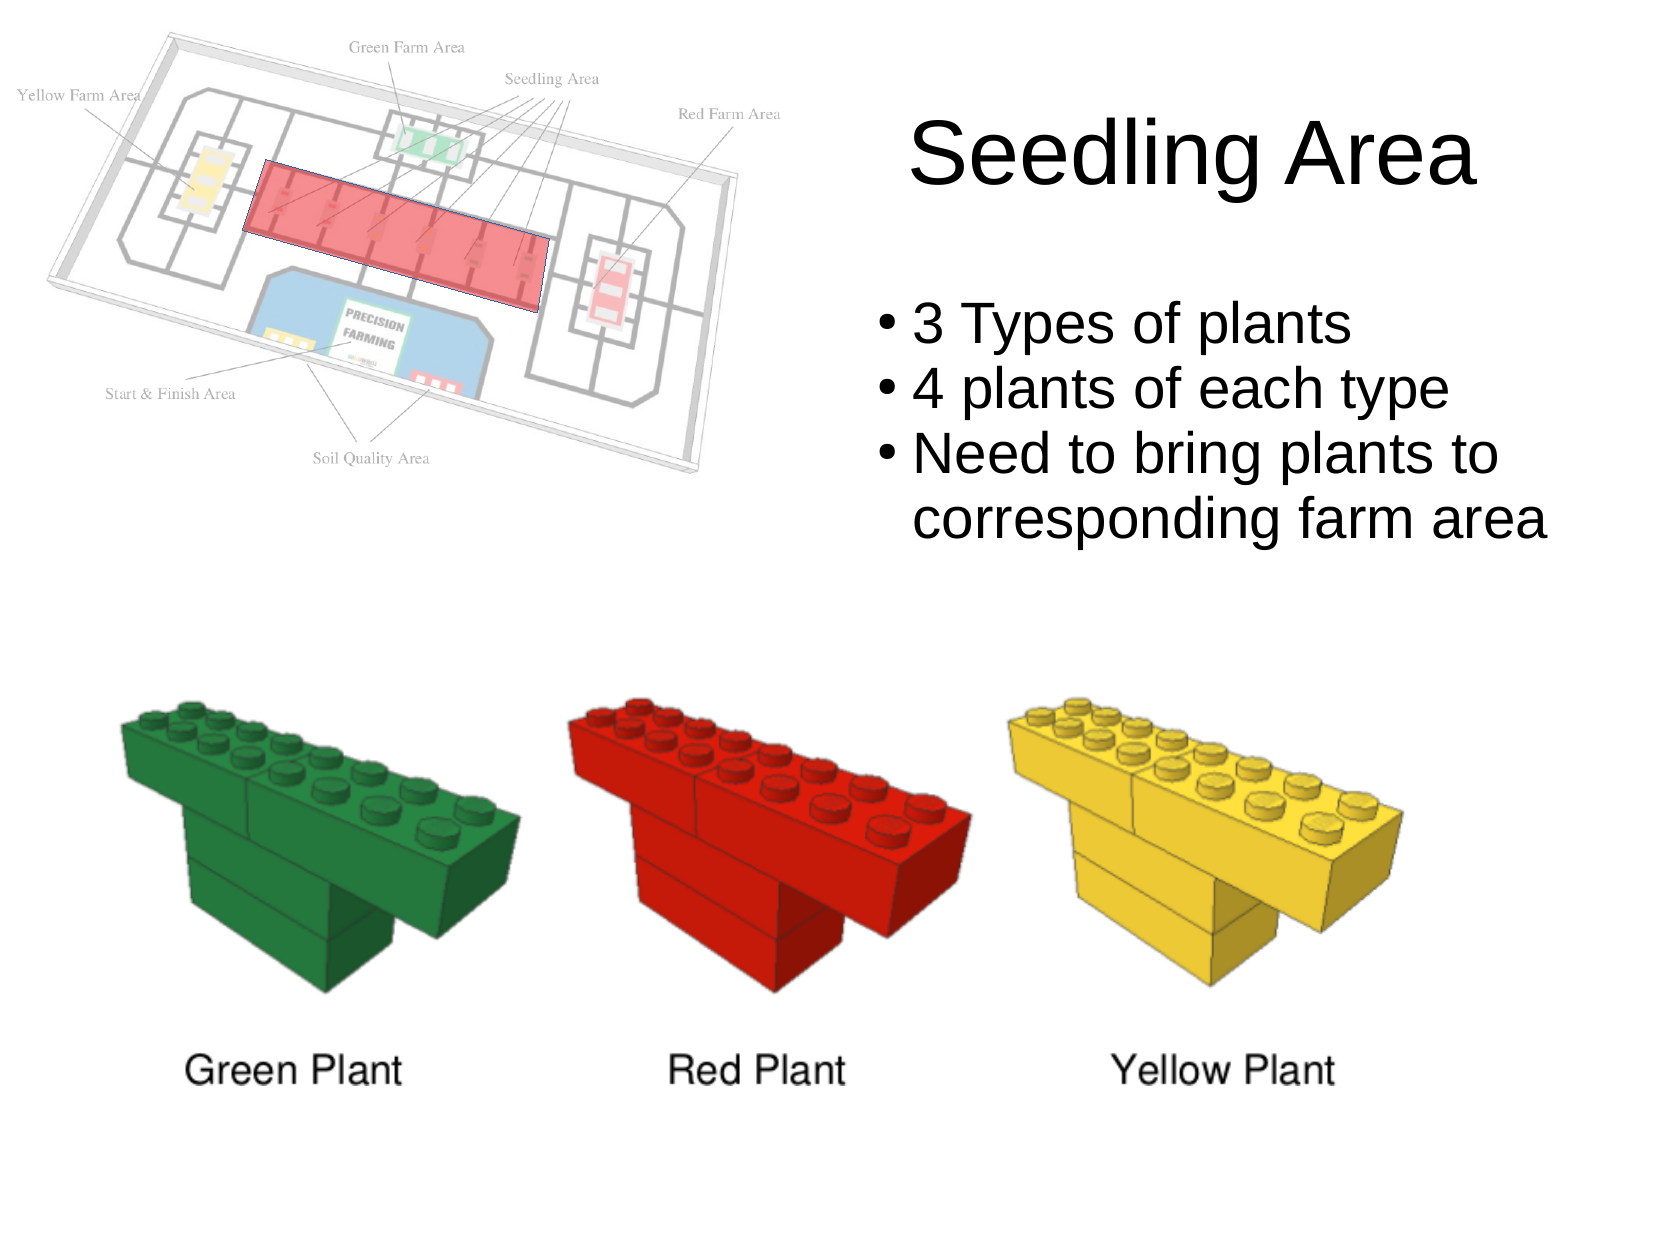

# Seedling Area
3 Types of plants
4 plants of each type
Need to bring plants to corresponding farm area